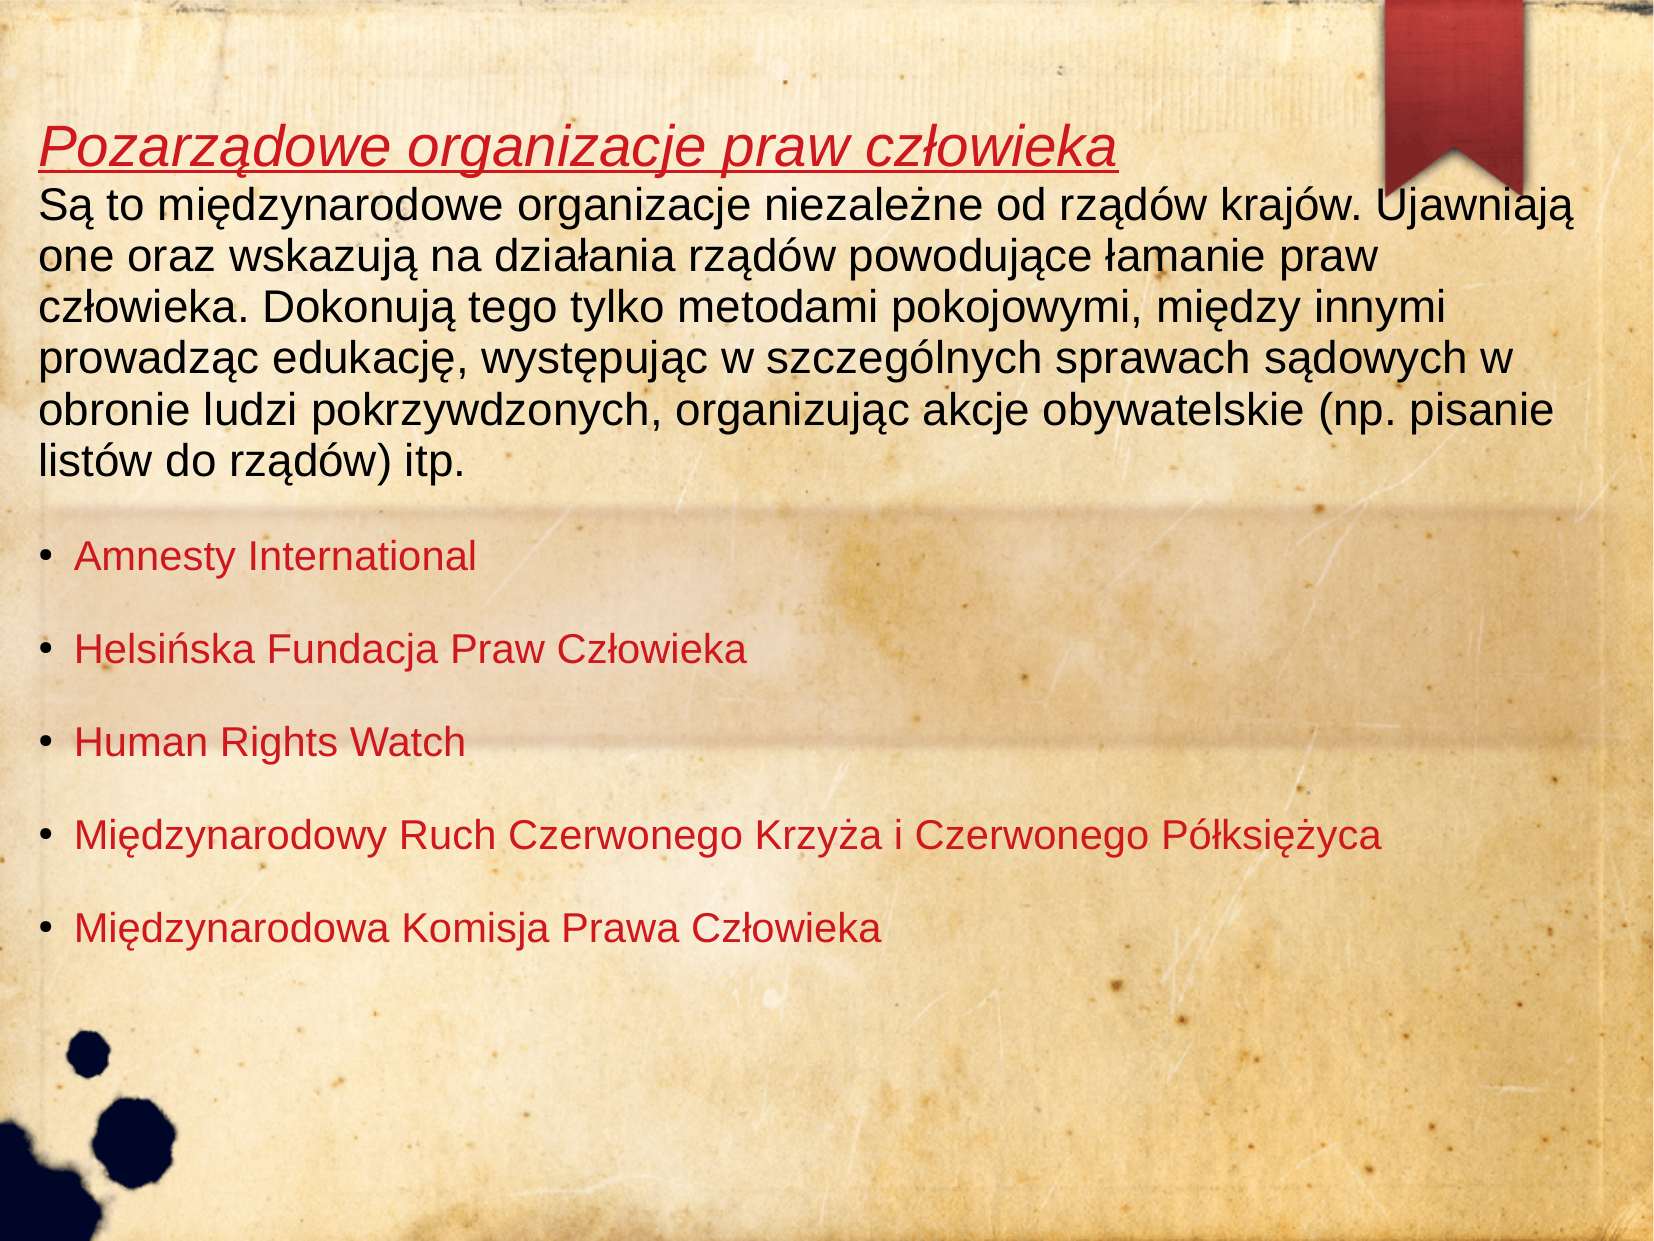

Pozarządowe organizacje praw człowieka
Są to międzynarodowe organizacje niezależne od rządów krajów. Ujawniają one oraz wskazują na działania rządów powodujące łamanie praw człowieka. Dokonują tego tylko metodami pokojowymi, między innymi prowadząc edukację, występując w szczególnych sprawach sądowych w obronie ludzi pokrzywdzonych, organizując akcje obywatelskie (np. pisanie listów do rządów) itp.
Amnesty International
Helsińska Fundacja Praw Człowieka
Human Rights Watch
Międzynarodowy Ruch Czerwonego Krzyża i Czerwonego Półksiężyca
Międzynarodowa Komisja Prawa Człowieka